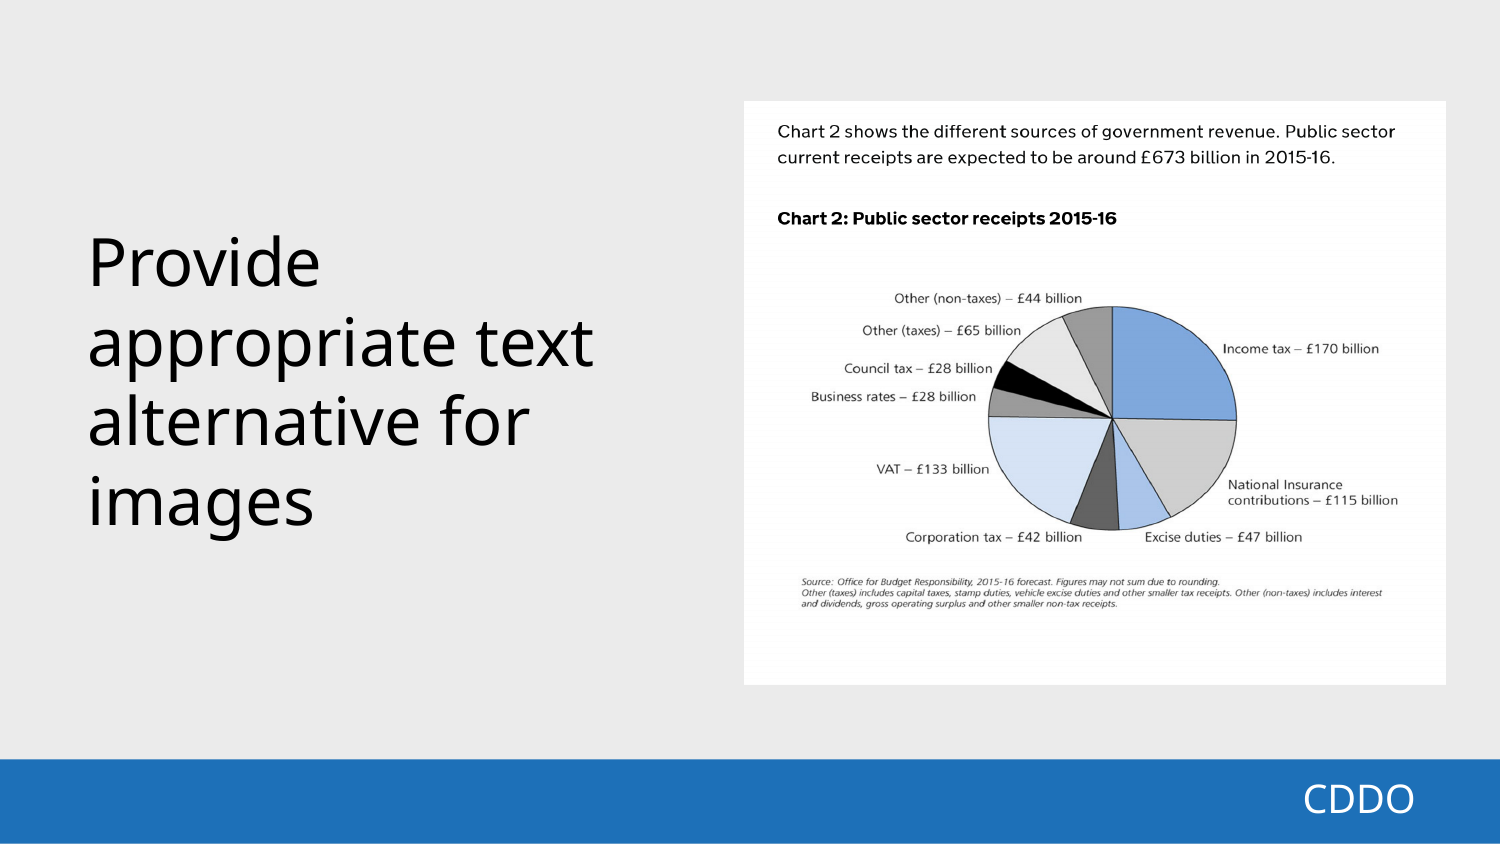

# Provide appropriate text alternative for images